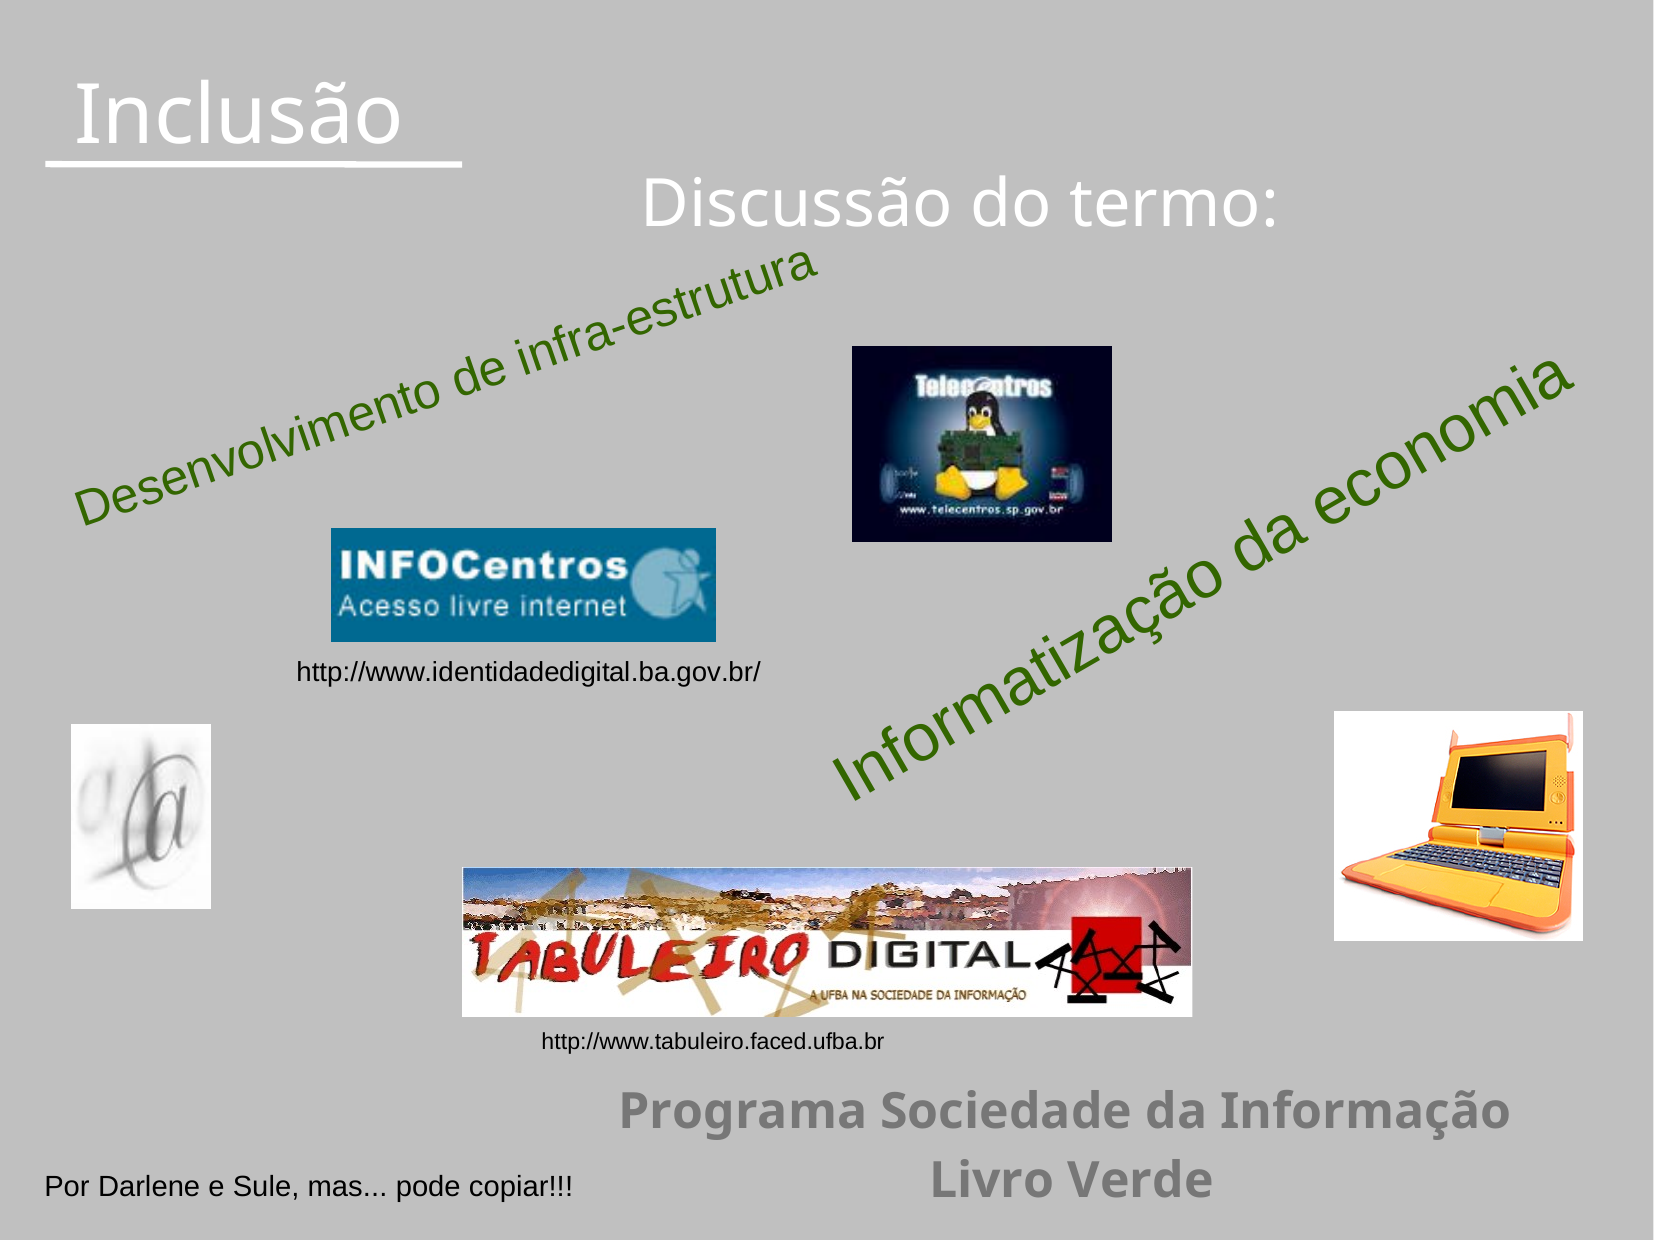

Inclusão
Discussão do termo:
Desenvolvimento de infra-estrutura
Informatização da economia
Programa Sociedade da Informação
Livro Verde
Por Darlene e Sule, mas... pode copiar!!!